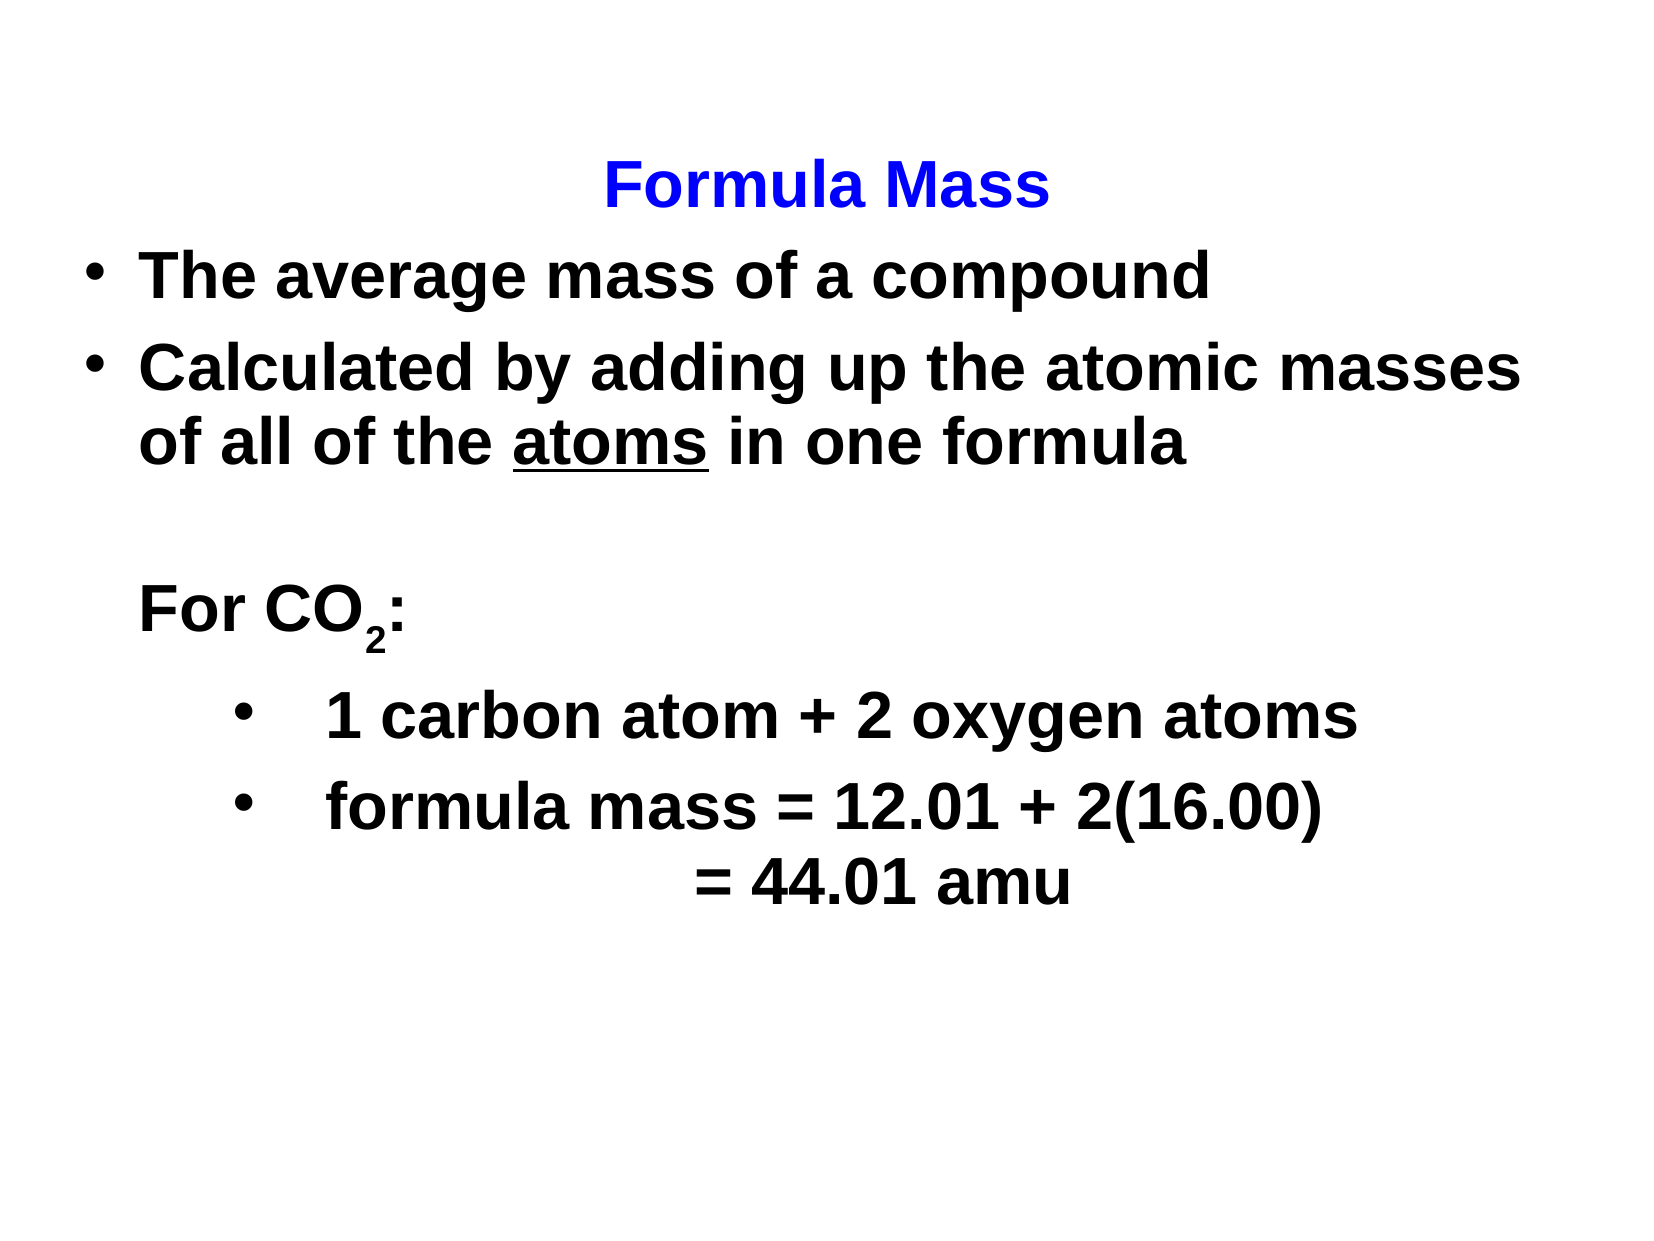

Formula Mass
The average mass of a compound
Calculated by adding up the atomic masses of all of the atoms in one formula
For CO2:
1 carbon atom + 2 oxygen atoms
formula mass = 12.01 + 2(16.00)
 = 44.01 amu